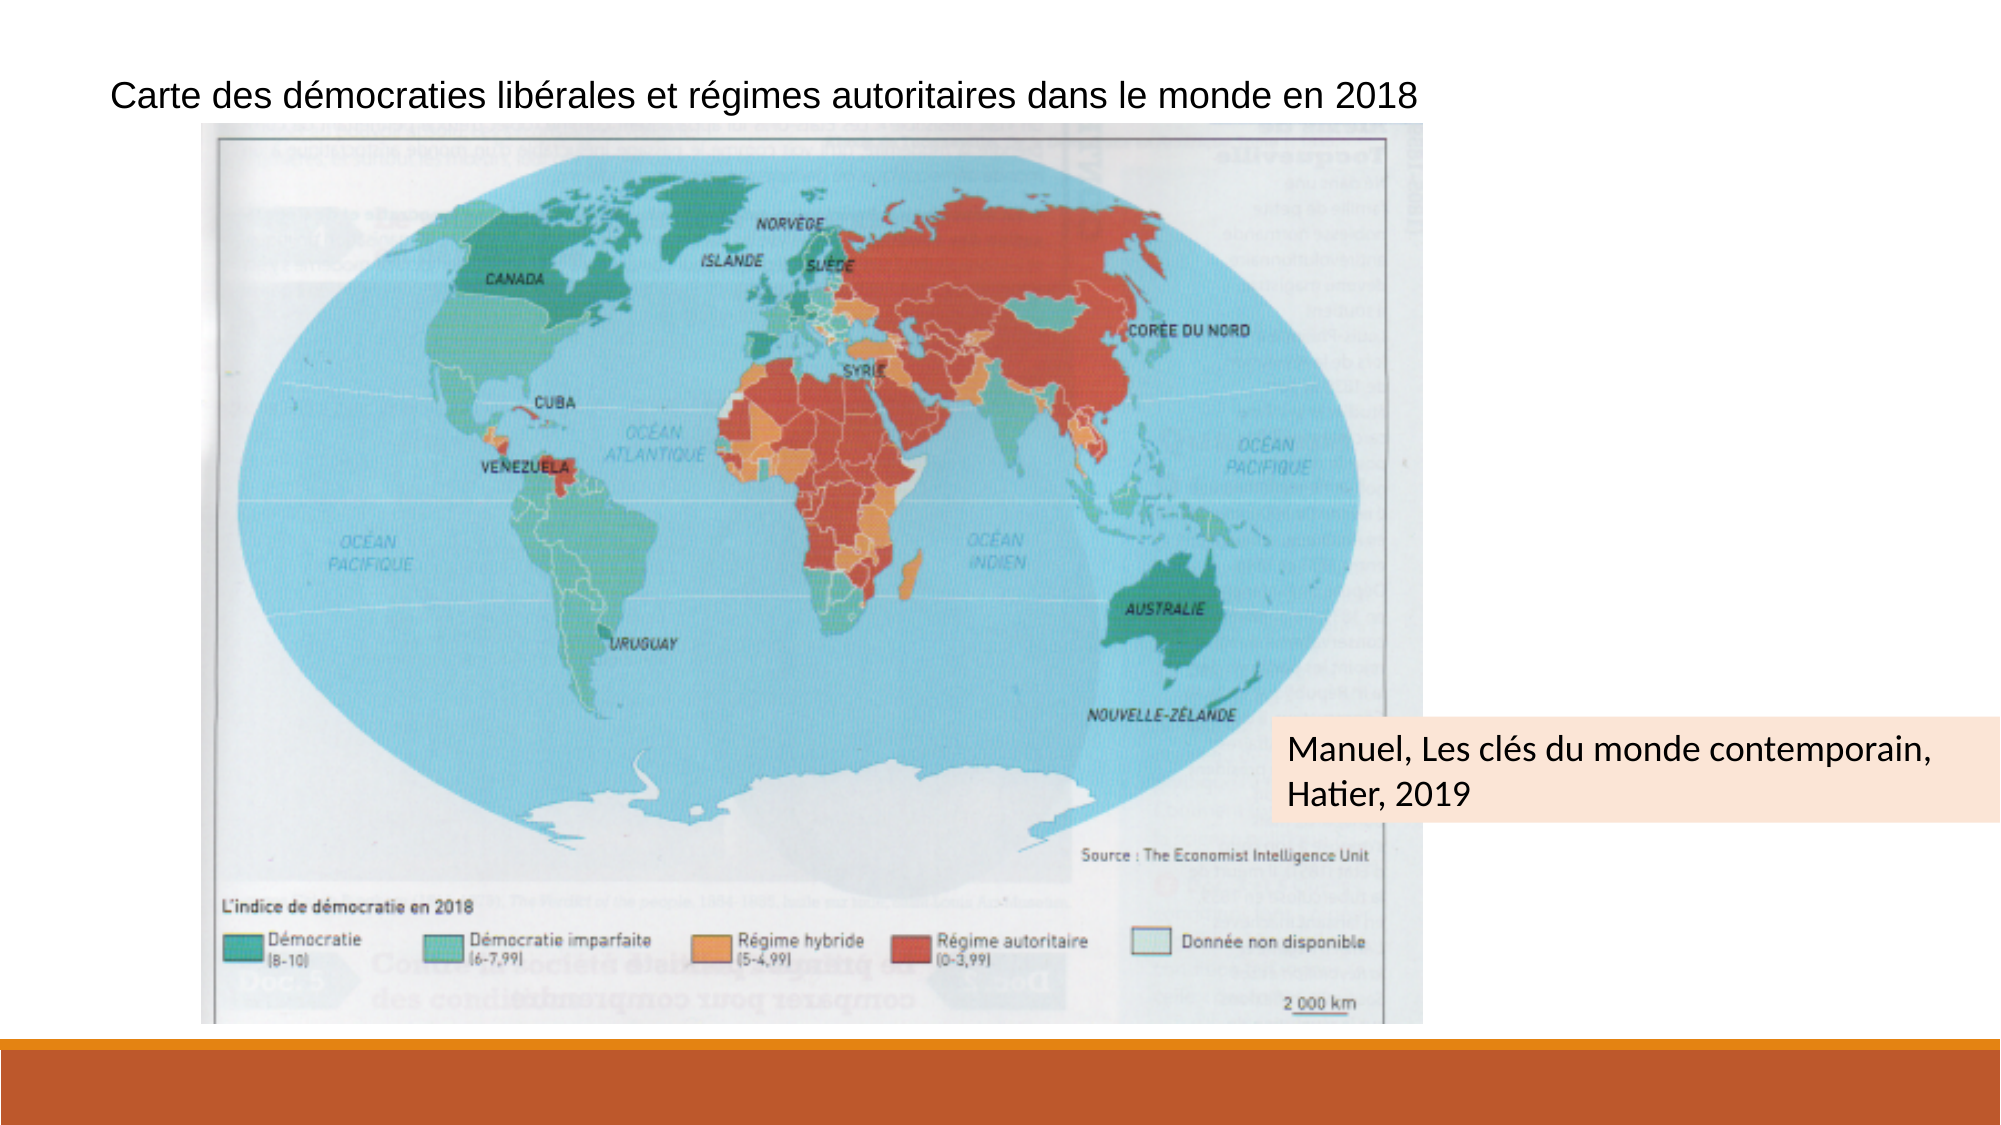

Carte des démocraties libérales et régimes autoritaires dans le monde en 2018
Manuel, Les clés du monde contemporain, Hatier, 2019